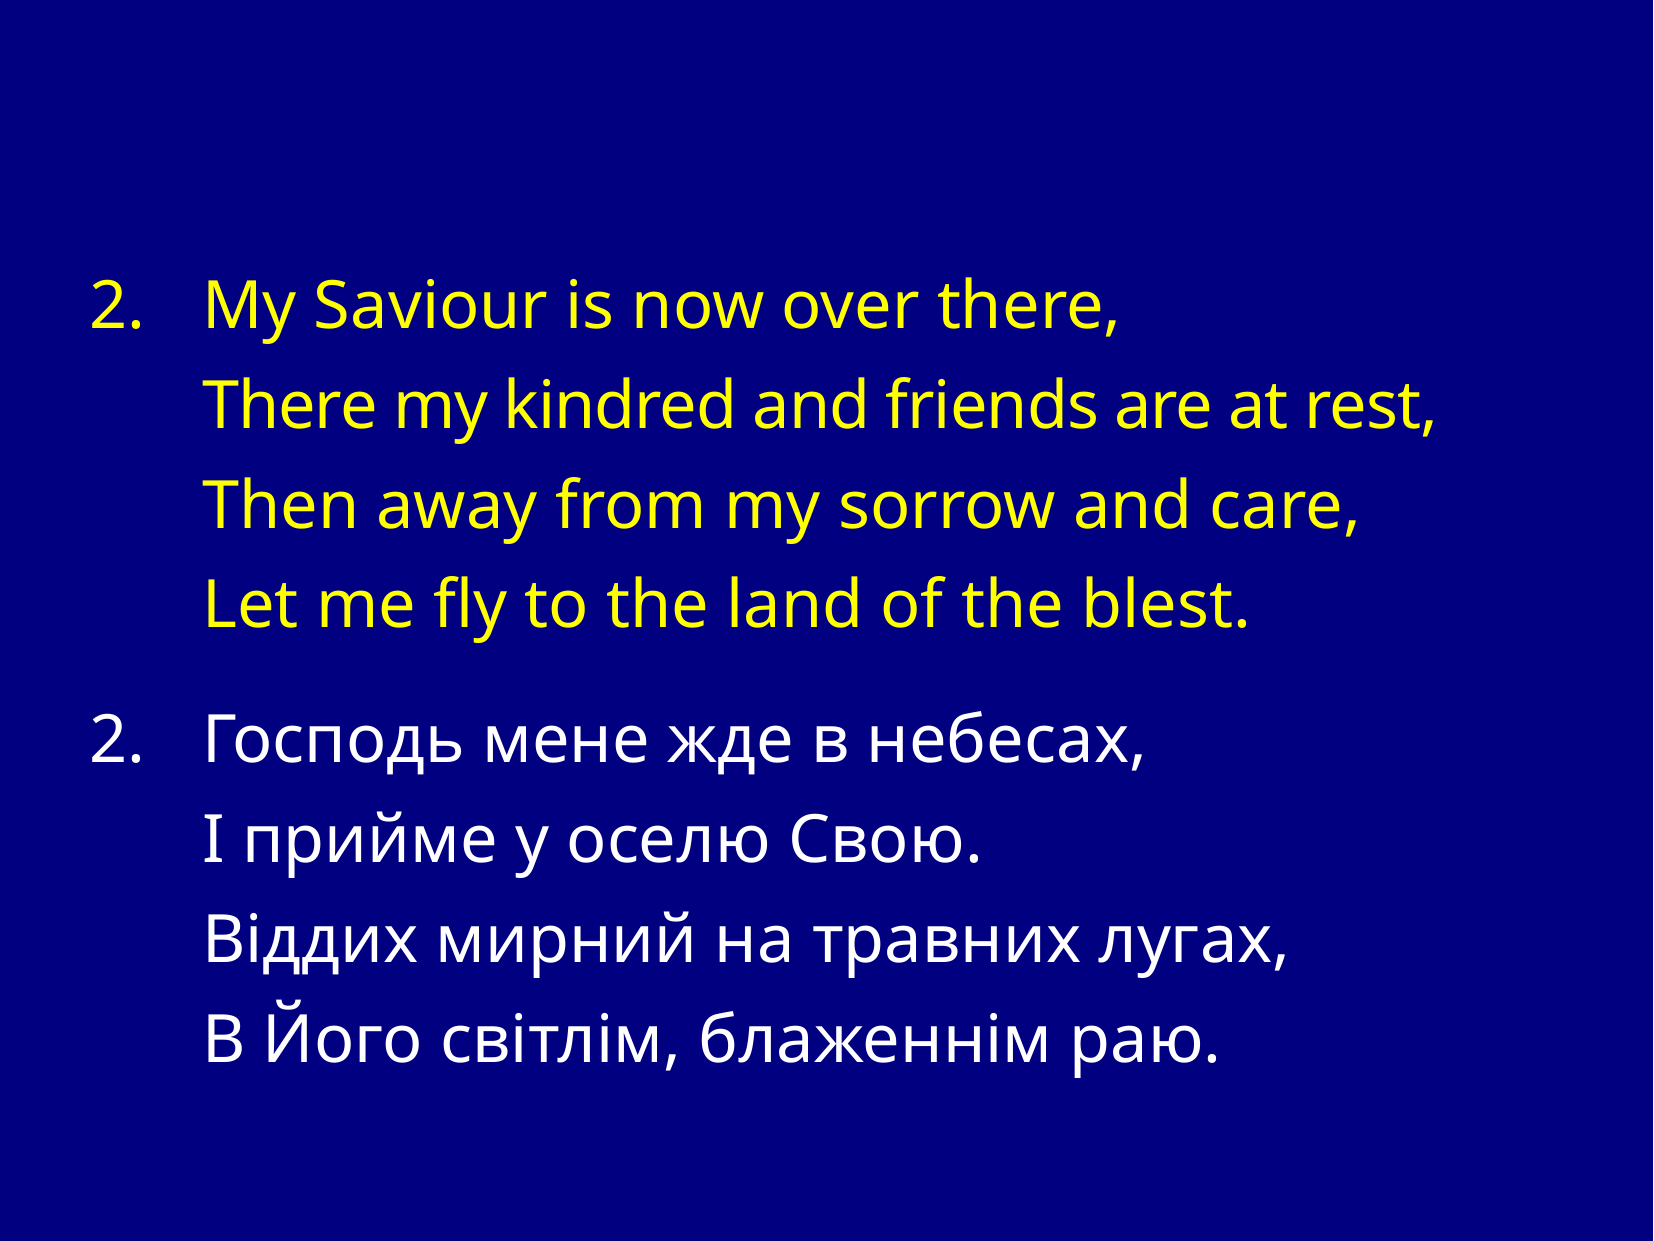

2.	My Saviour is now over there,
	There my kindred and friends are at rest,
	Then away from my sorrow and care,
	Let me fly to the land of the blest.
2.	Господь мене жде в небесах,
	І прийме у оселю Свою.
	Віддих мирний на травних лугах,
	В Його світлім, блаженнім раю.